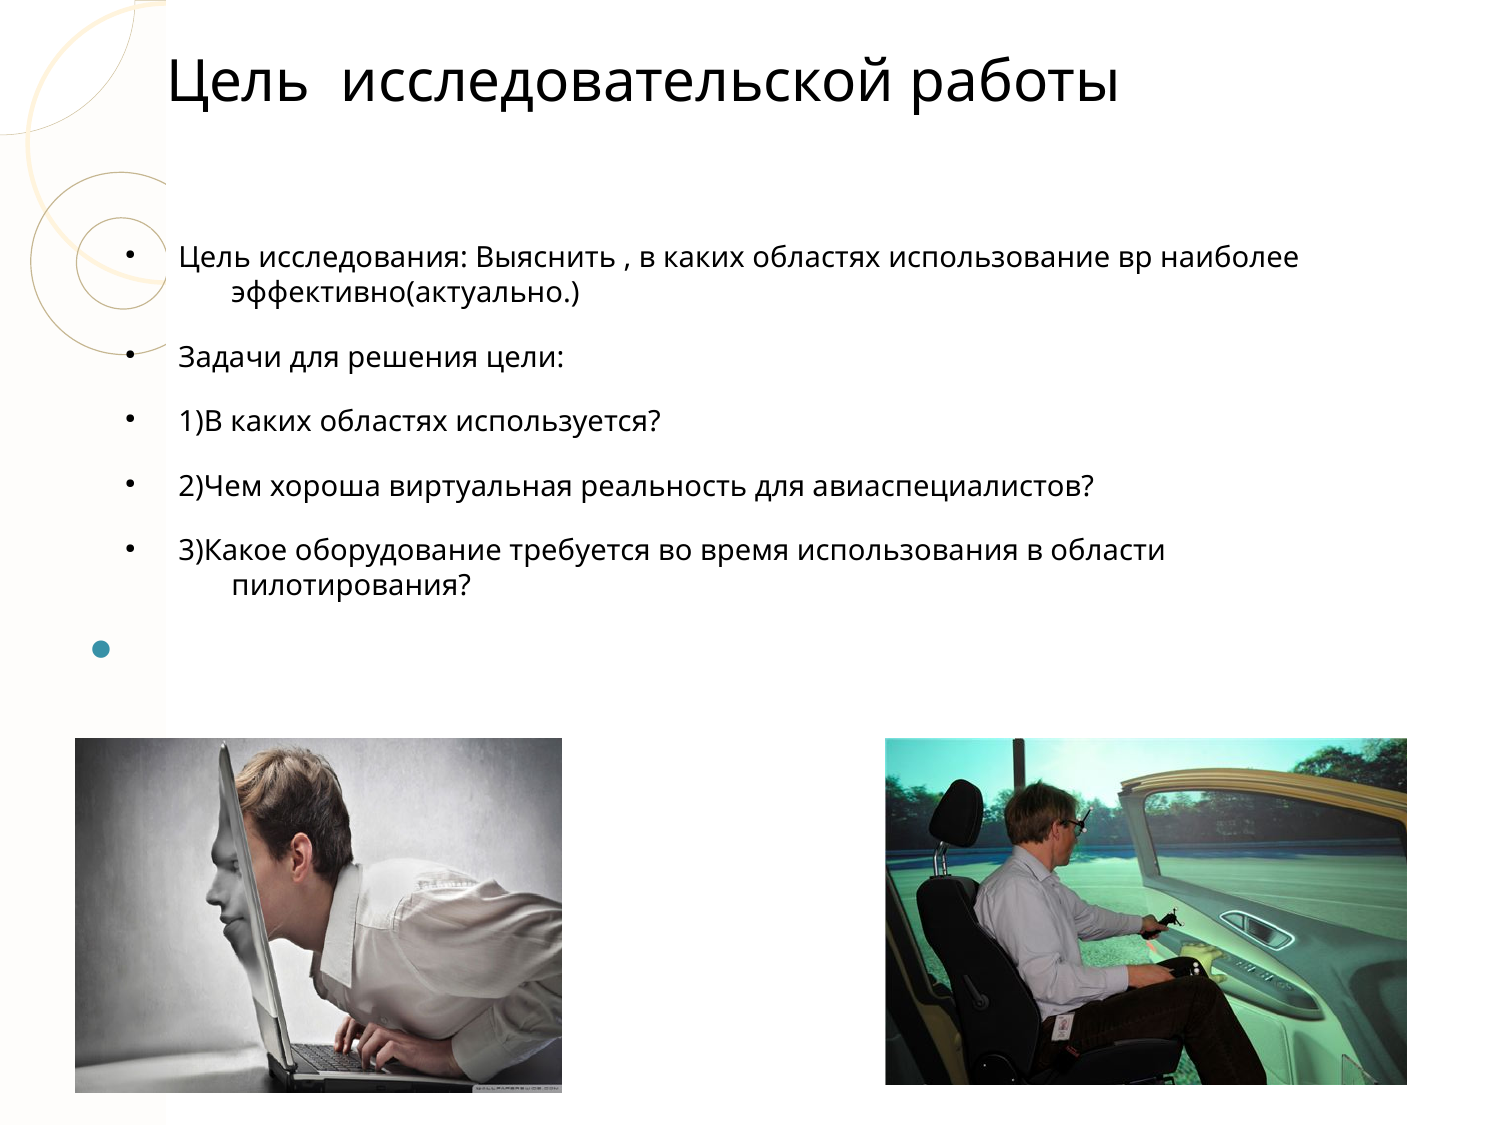

# Цель исследовательской работы
Цель исследования: Выяснить , в каких областях использование вр наиболее эффективно(актуально.)
Задачи для решения цели:
1)В каких областях используется?
2)Чем хороша виртуальная реальность для авиаспециалистов?
3)Какое оборудование требуется во время использования в области пилотирования?